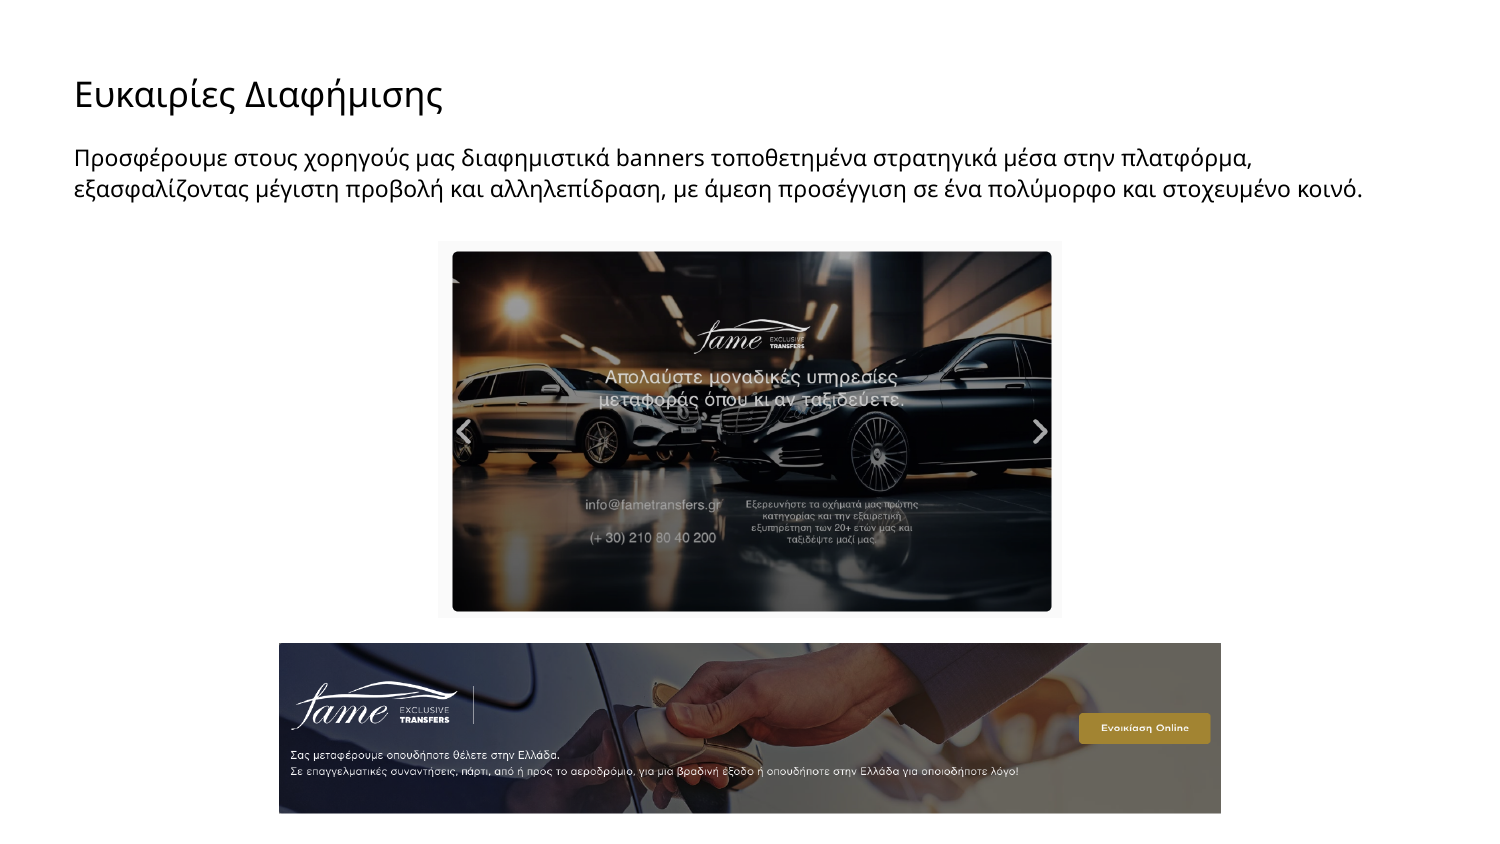

Ευκαιρίες Διαφήμισης
Προσφέρουμε στους χορηγούς μας διαφημιστικά banners τοποθετημένα στρατηγικά μέσα στην πλατφόρμα, εξασφαλίζοντας μέγιστη προβολή και αλληλεπίδραση, με άμεση προσέγγιση σε ένα πολύμορφο και στοχευμένο κοινό.